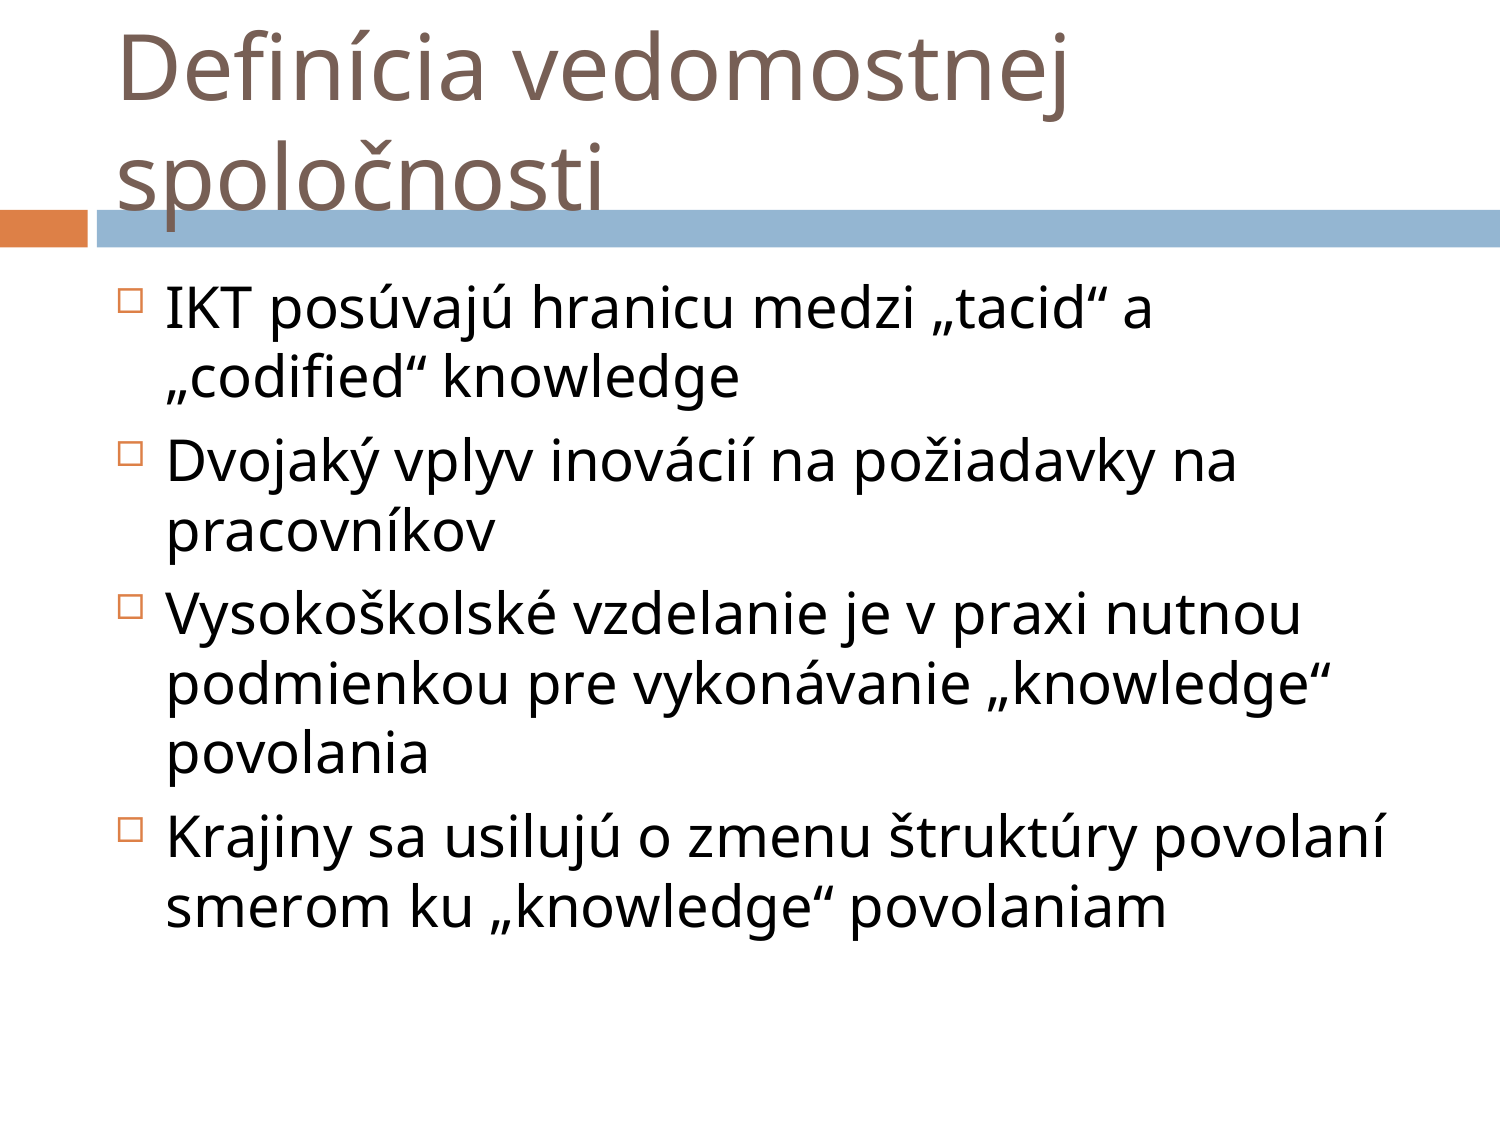

# Definícia vedomostnej spoločnosti
IKT posúvajú hranicu medzi „tacid“ a „codified“ knowledge
Dvojaký vplyv inovácií na požiadavky na pracovníkov
Vysokoškolské vzdelanie je v praxi nutnou podmienkou pre vykonávanie „knowledge“ povolania
Krajiny sa usilujú o zmenu štruktúry povolaní smerom ku „knowledge“ povolaniam